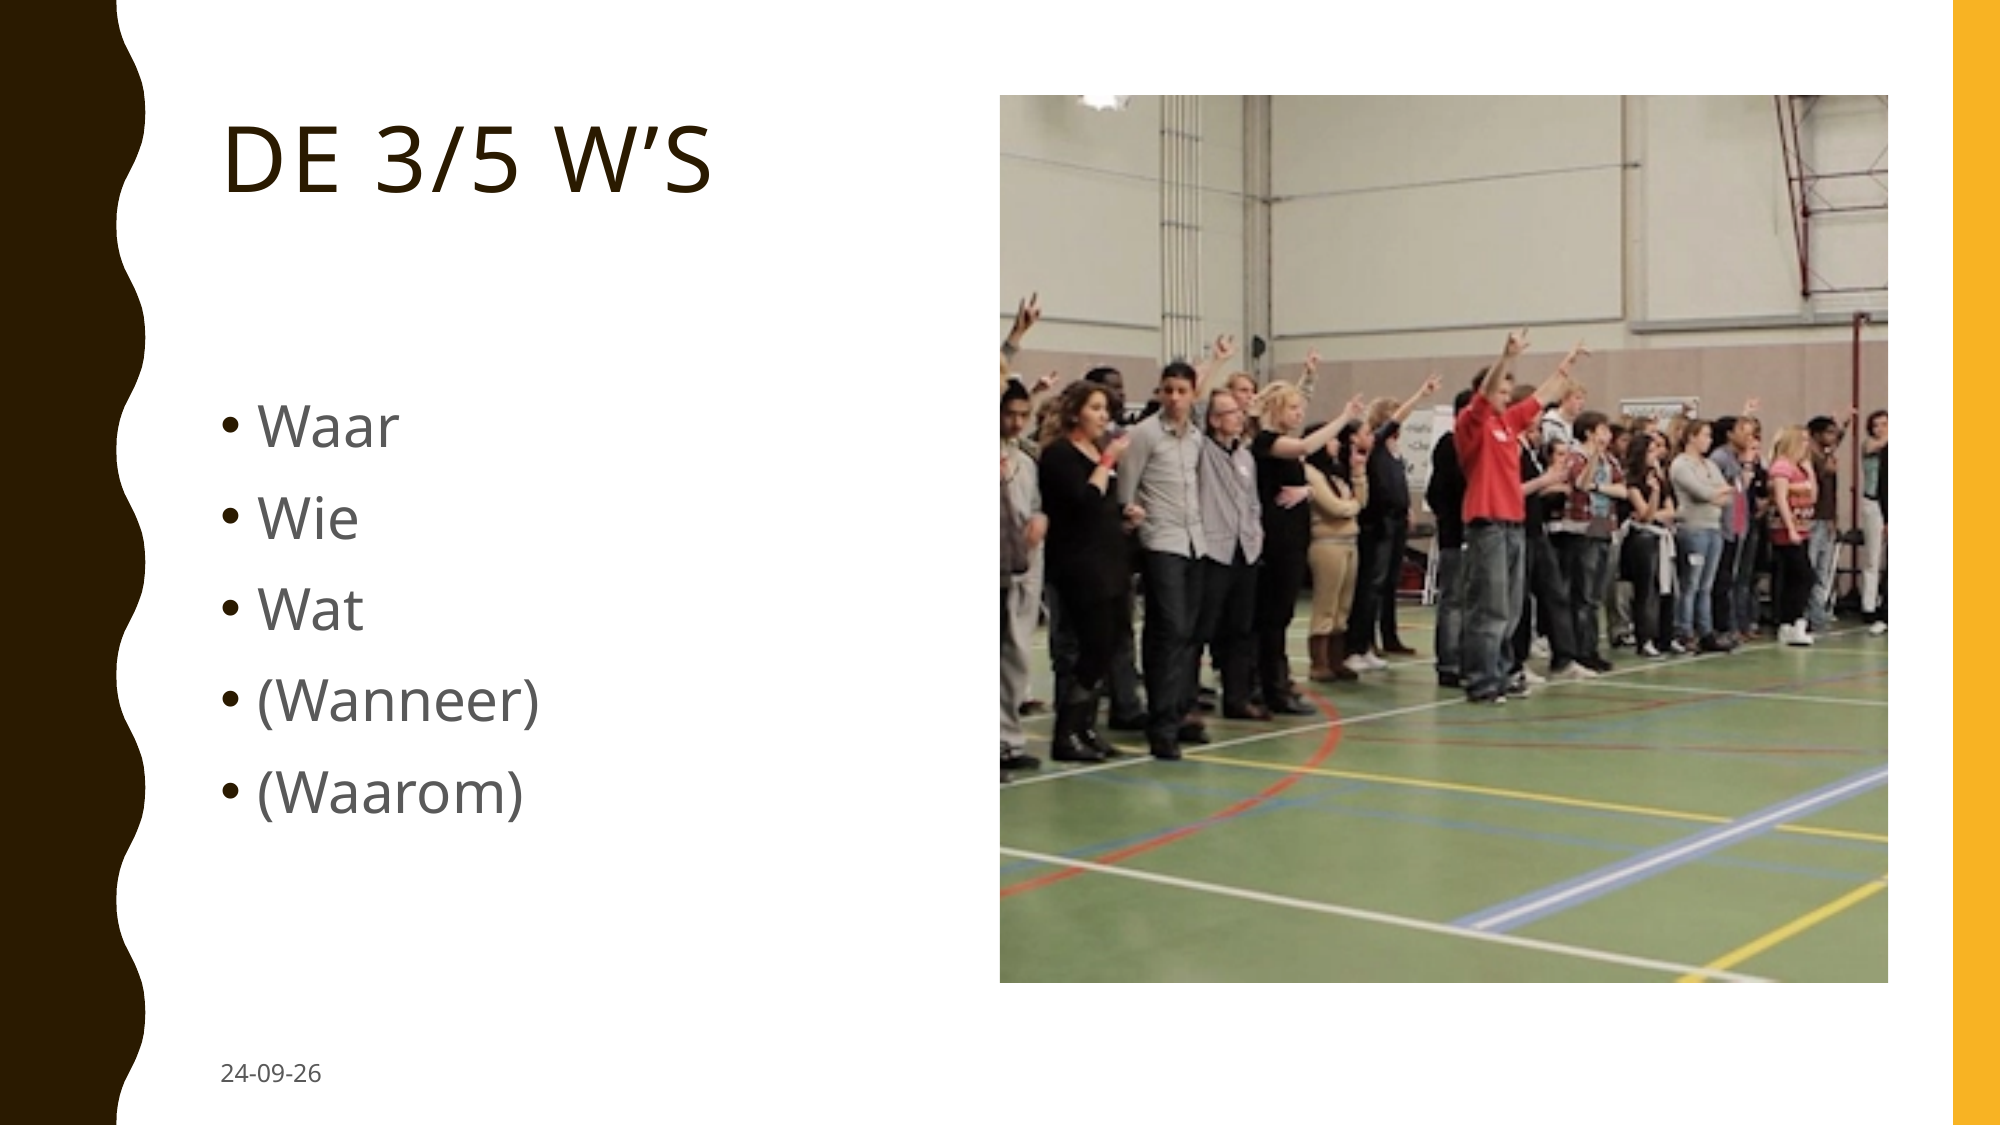

# De 3/5 W’s
Waar
Wie
Wat
(Wanneer)
(Waarom)